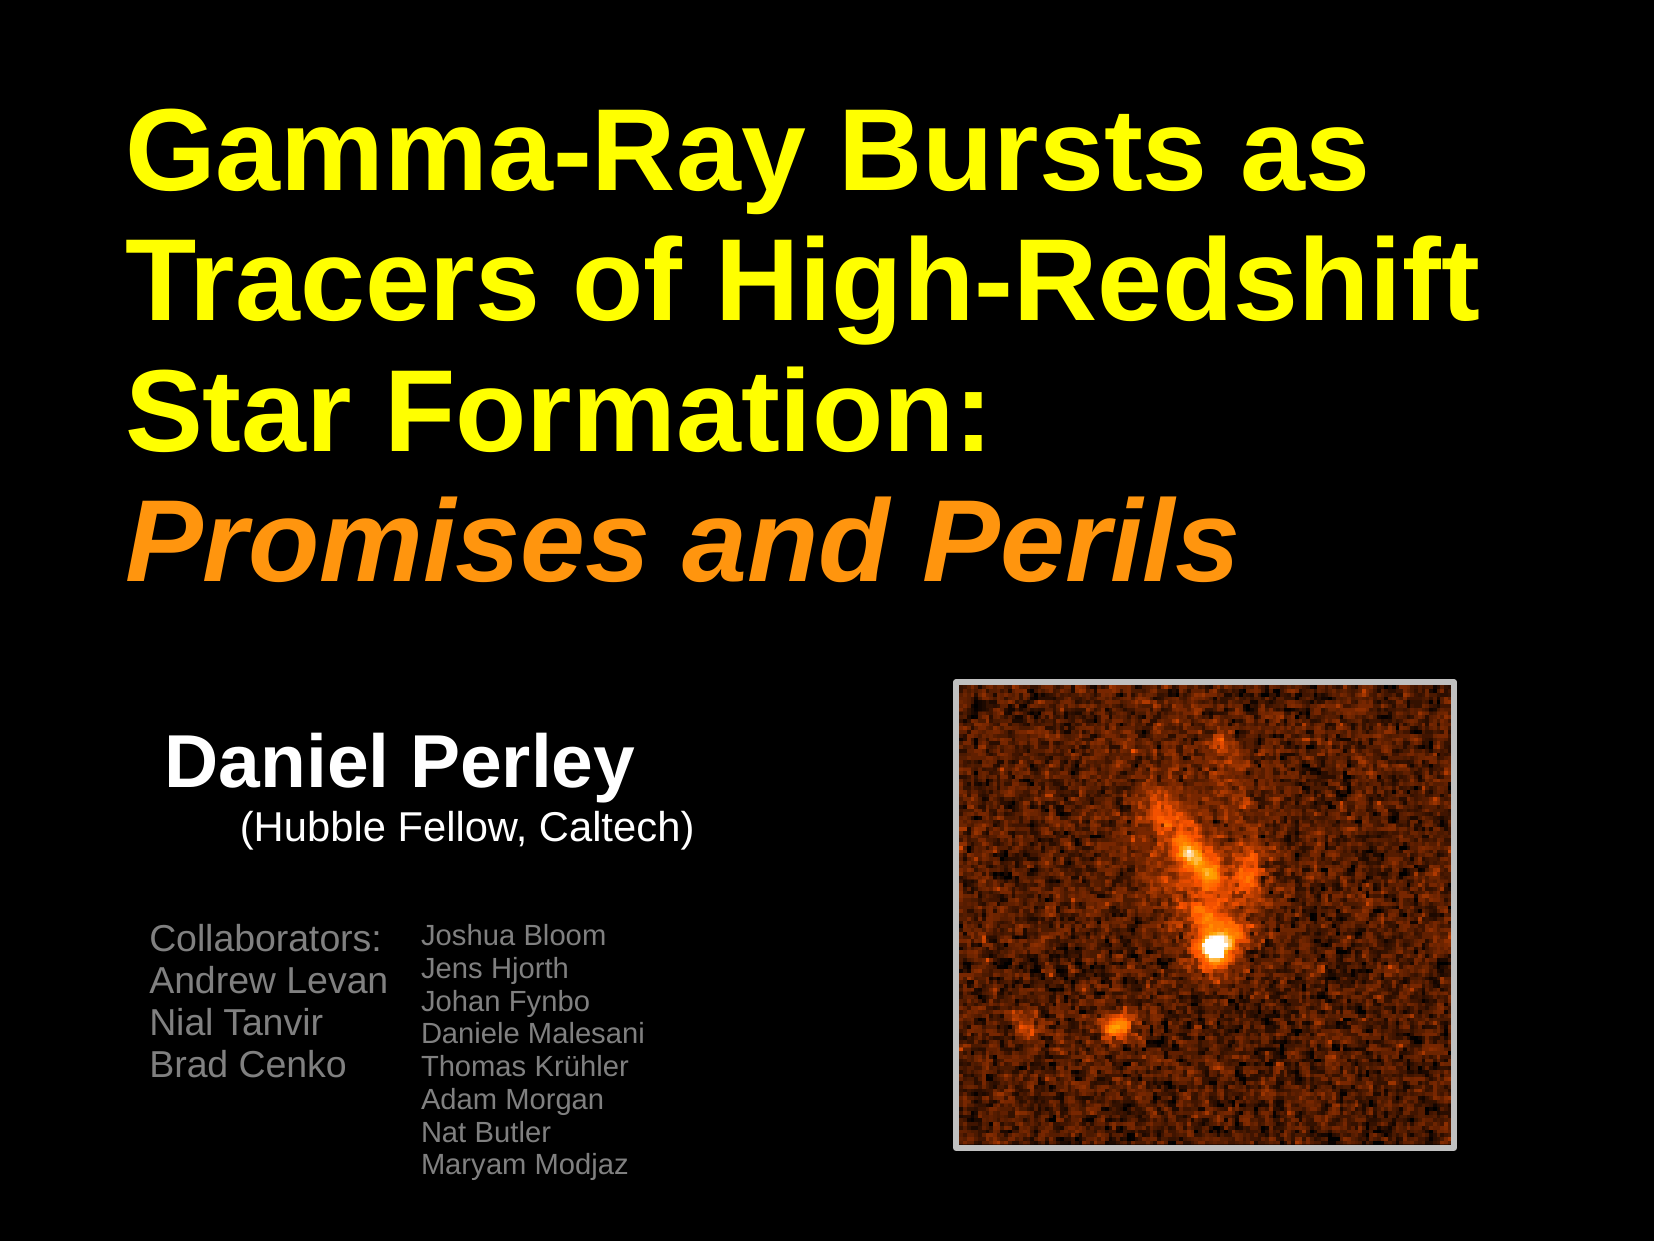

Gamma-Ray Bursts as
Tracers of High-Redshift Star Formation:
Promises and Perils
Daniel Perley
	(Hubble Fellow, Caltech)
Collaborators:
Andrew Levan
Nial Tanvir
Brad Cenko
Joshua Bloom
Jens Hjorth
Johan Fynbo
Daniele Malesani
Thomas Krühler
Adam Morgan
Nat Butler
Maryam Modjaz